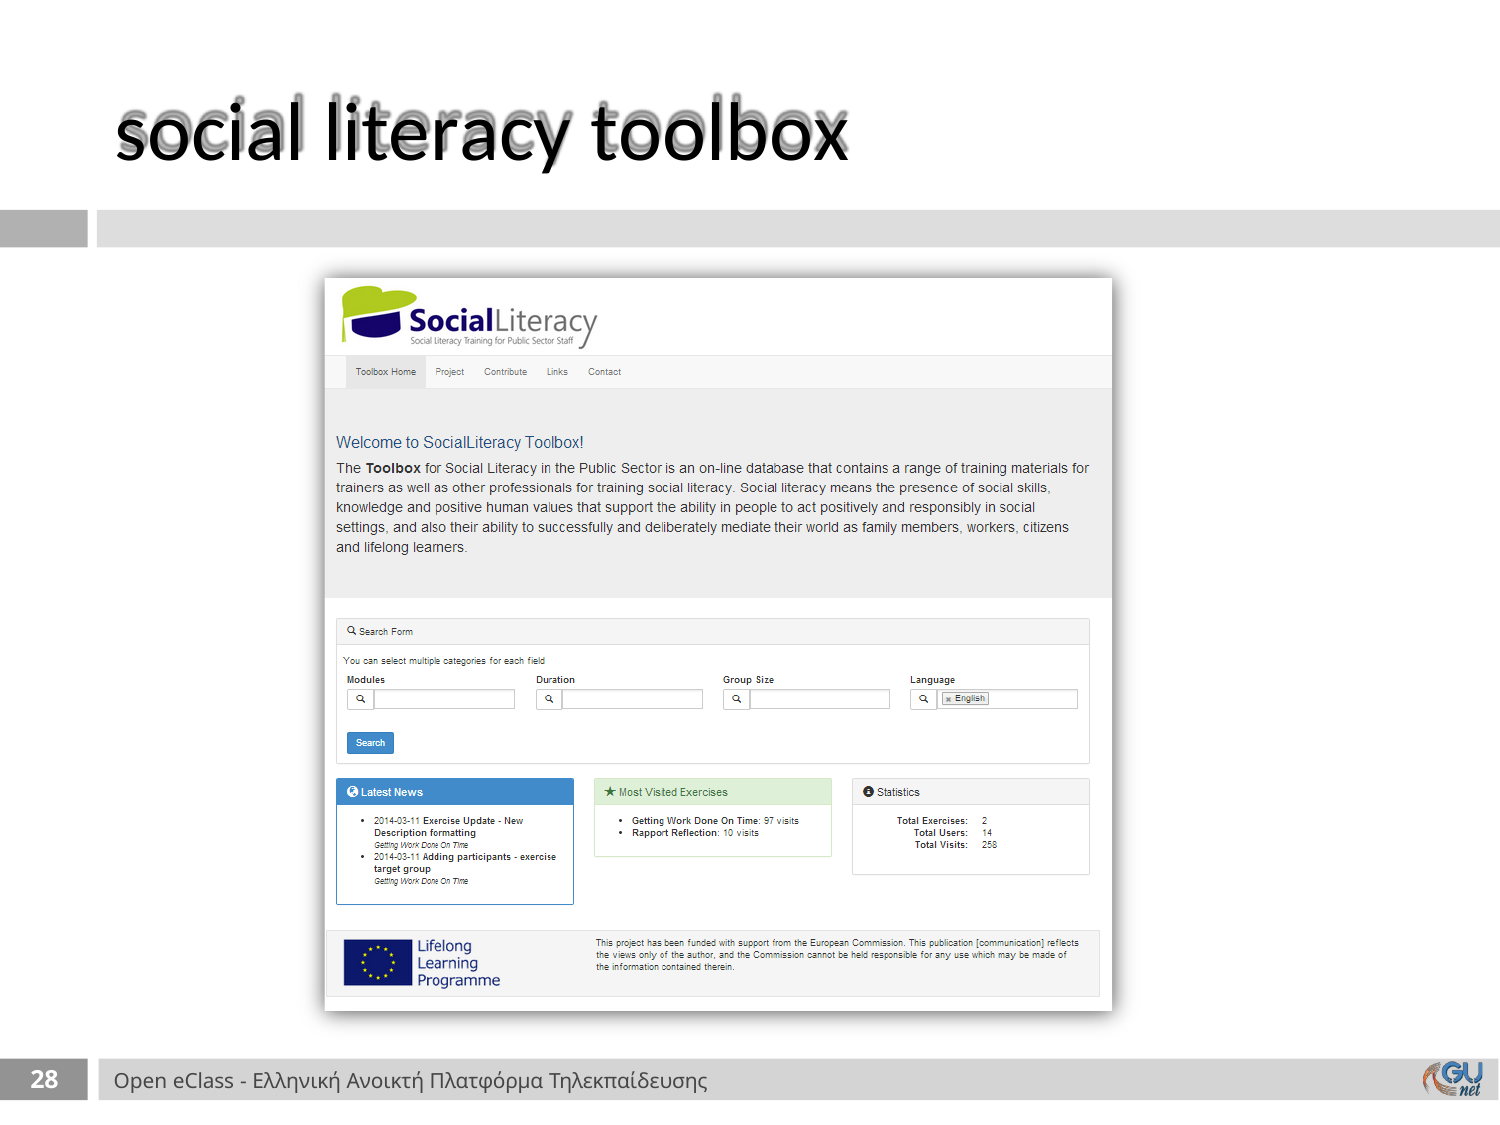

# social literacy toolbox
28
Open eClass - Ελληνική Ανοικτή Πλατφόρμα Τηλεκπαίδευσης